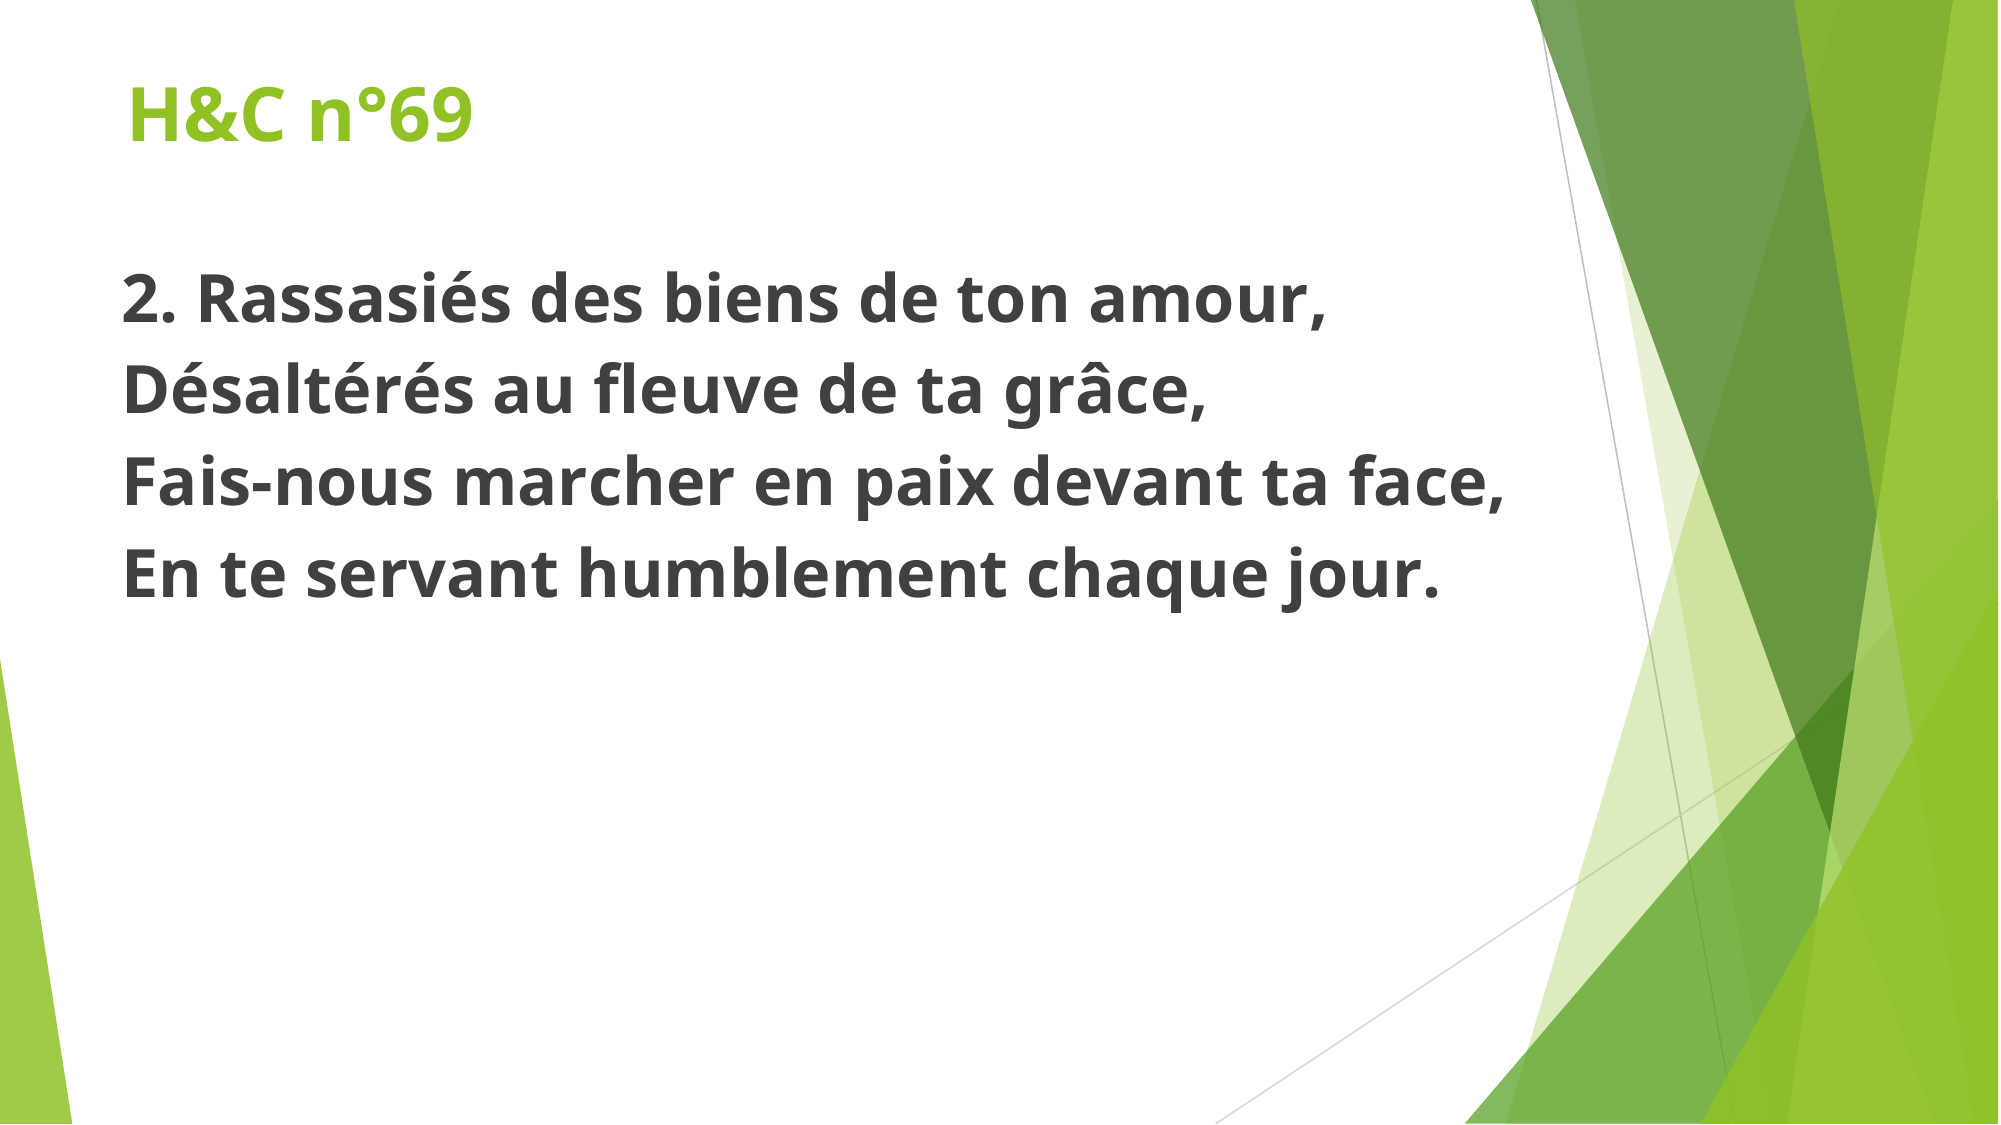

H&C n°69
2. Rassasiés des biens de ton amour,
Désaltérés au fleuve de ta grâce,
Fais-nous marcher en paix devant ta face,
En te servant humblement chaque jour.